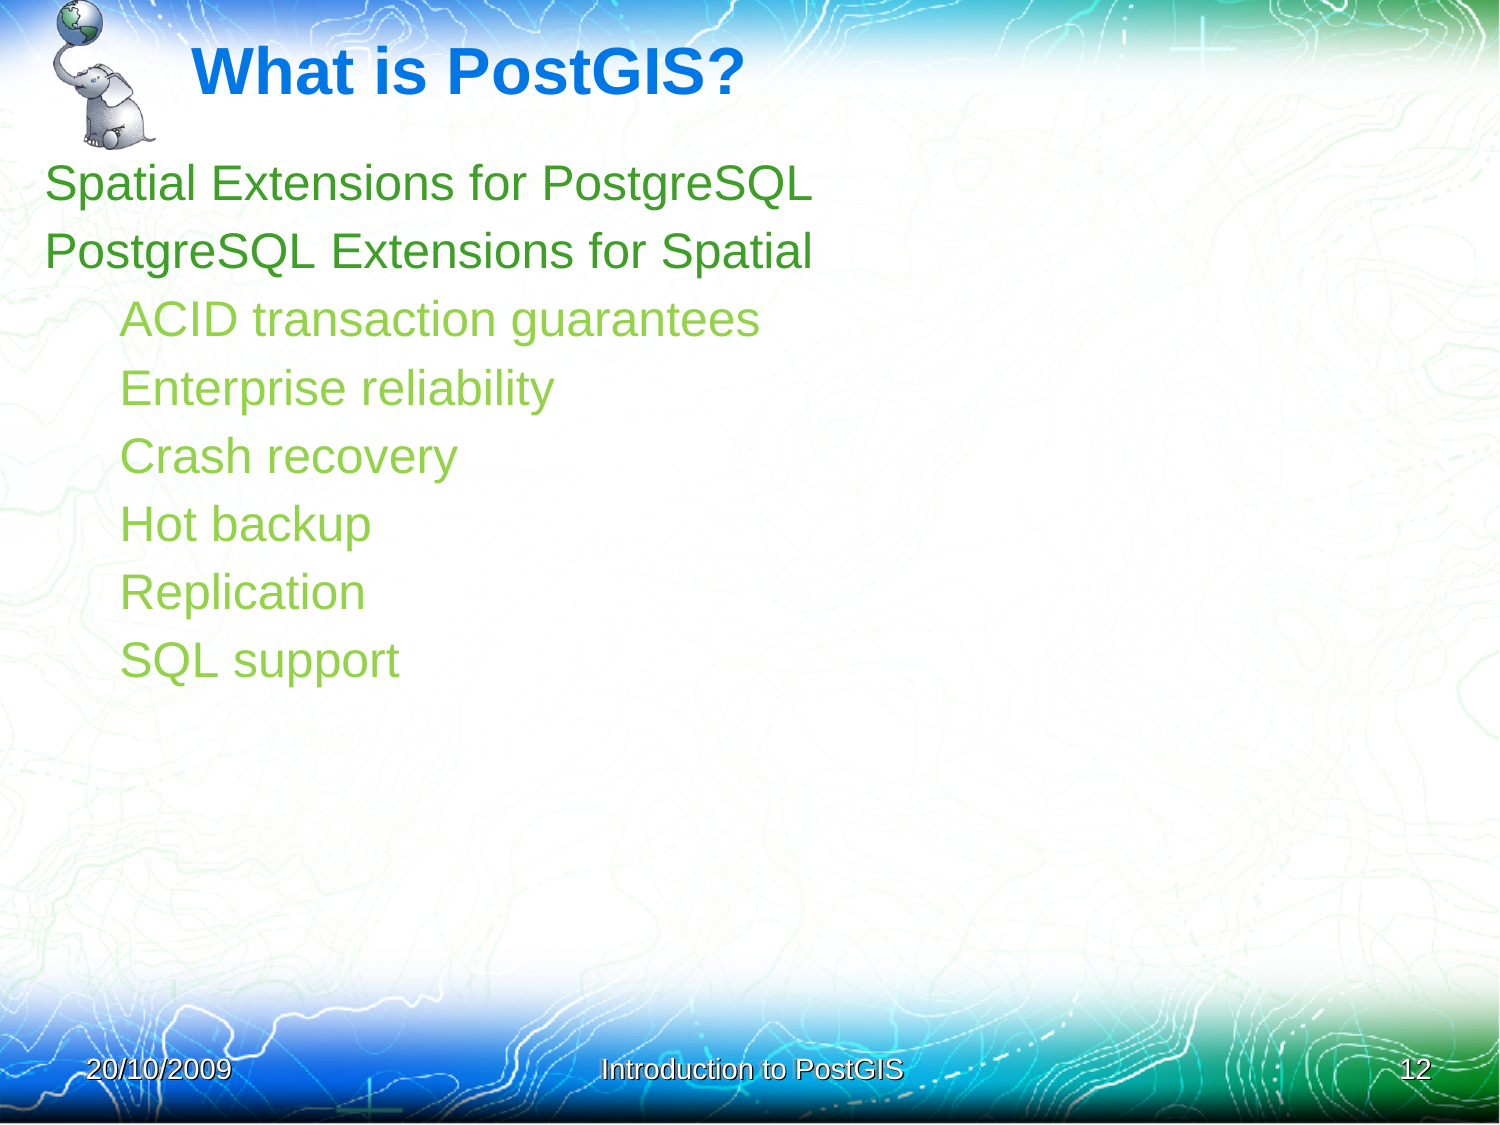

# What is PostGIS?
Spatial Extensions for PostgreSQL
PostgreSQL Extensions for Spatial
ACID transaction guarantees
Enterprise reliability
Crash recovery
Hot backup
Replication
SQL support
20/10/2009
Introduction to PostGIS
12